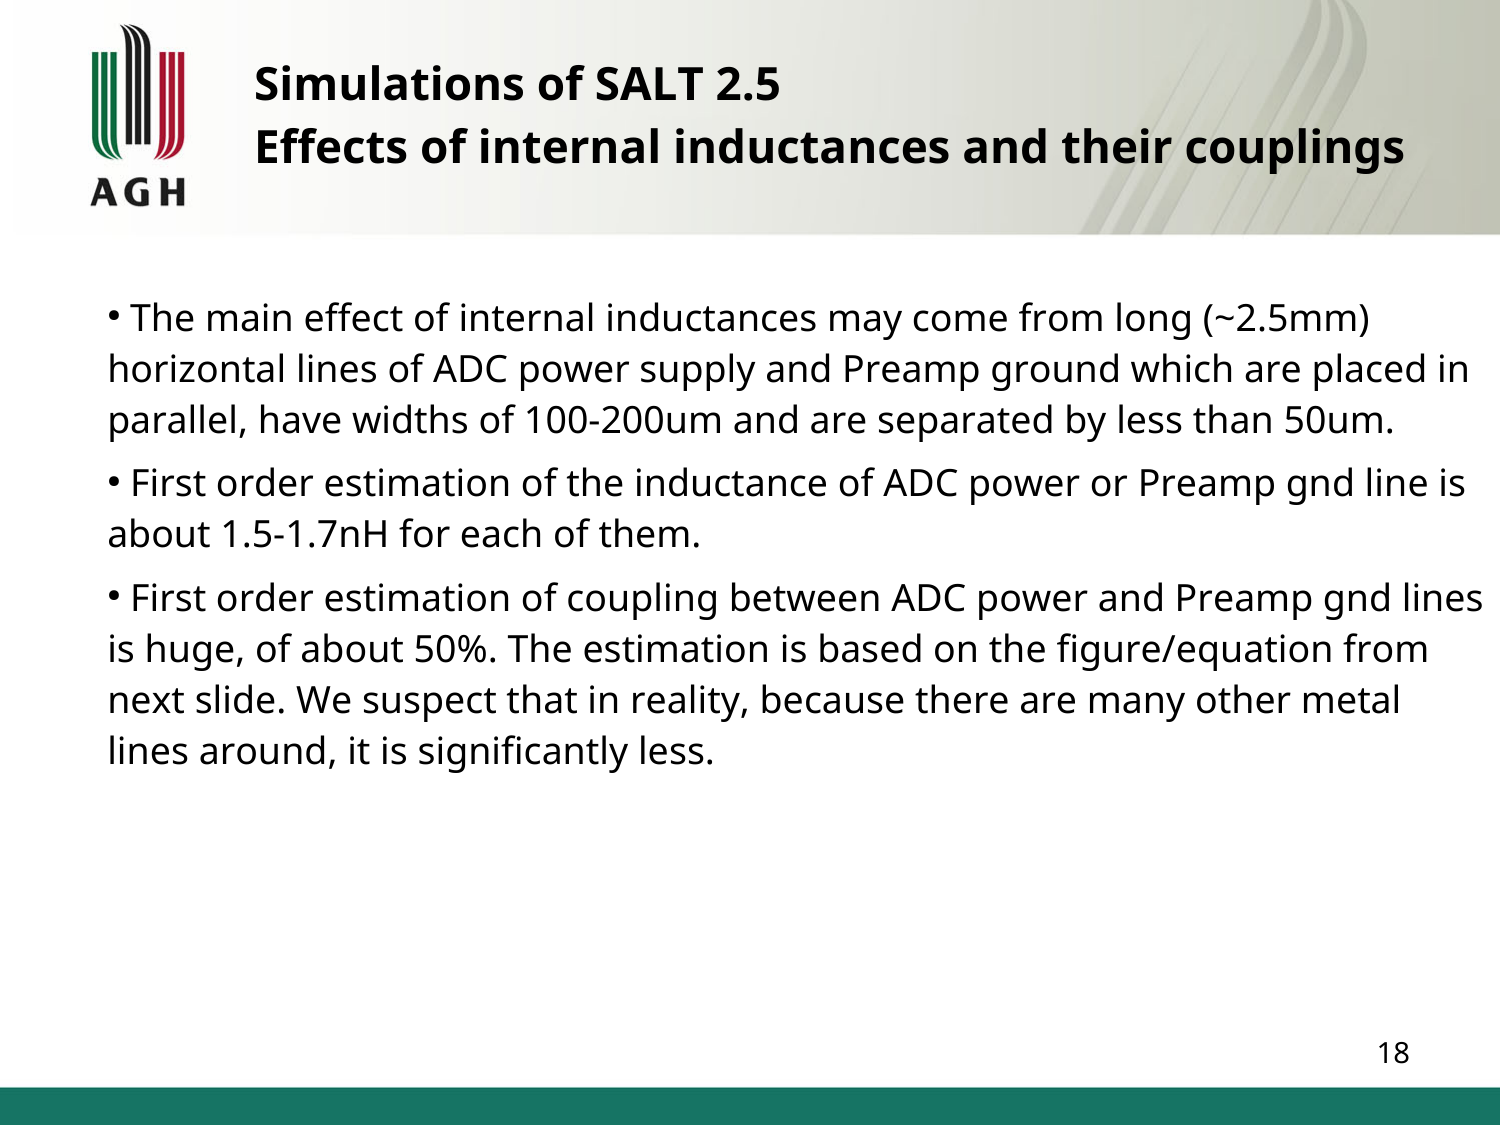

Simulations of SALT 2.5
Effects of internal inductances and their couplings
# The main effect of internal inductances may come from long (~2.5mm) horizontal lines of ADC power supply and Preamp ground which are placed in parallel, have widths of 100-200um and are separated by less than 50um.
 First order estimation of the inductance of ADC power or Preamp gnd line is about 1.5-1.7nH for each of them.
 First order estimation of coupling between ADC power and Preamp gnd lines is huge, of about 50%. The estimation is based on the figure/equation from next slide. We suspect that in reality, because there are many other metal lines around, it is significantly less.
18